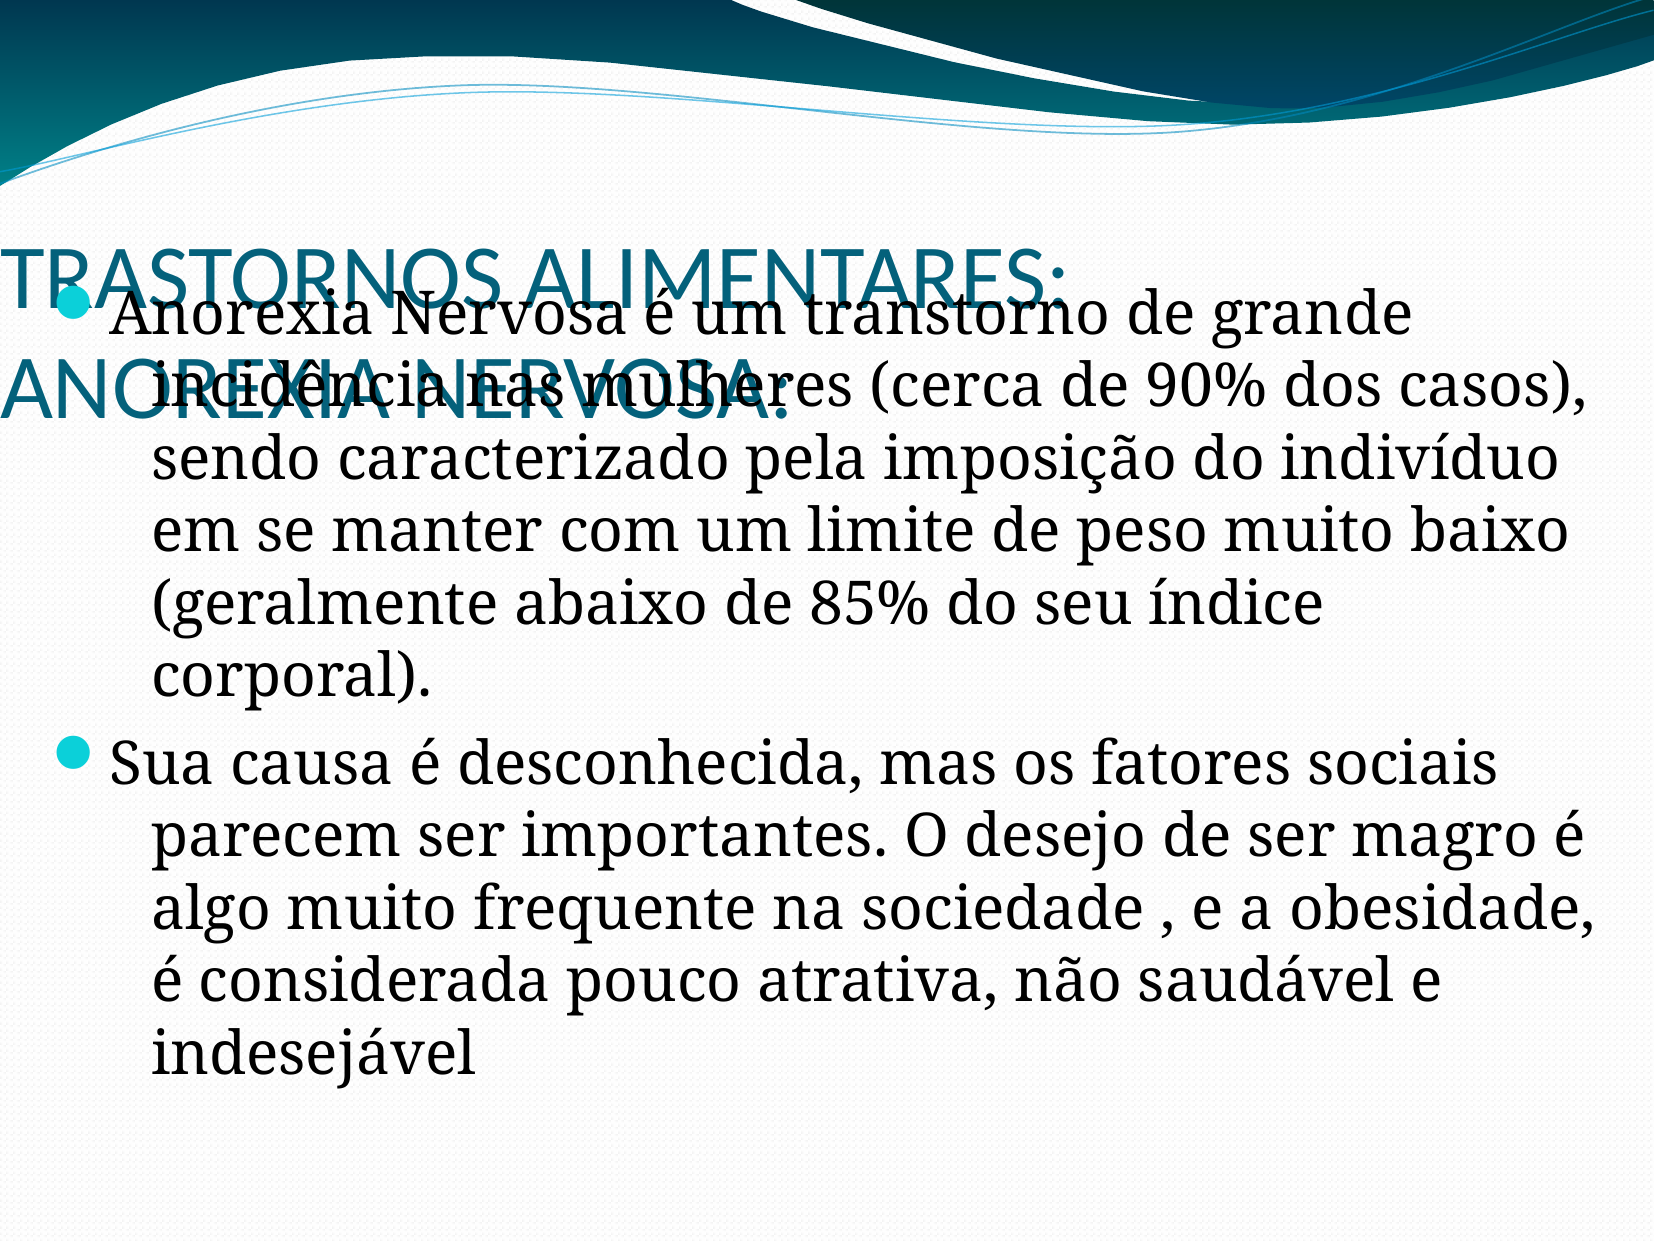

# TRASTORNOS ALIMENTARES: ANOREXIA NERVOSA:
Anorexia Nervosa é um transtorno de grande incidência nas mulheres (cerca de 90% dos casos), sendo caracterizado pela imposição do indivíduo em se manter com um limite de peso muito baixo (geralmente abaixo de 85% do seu índice corporal).
Sua causa é desconhecida, mas os fatores sociais parecem ser importantes. O desejo de ser magro é algo muito frequente na sociedade , e a obesidade, é considerada pouco atrativa, não saudável e indesejável